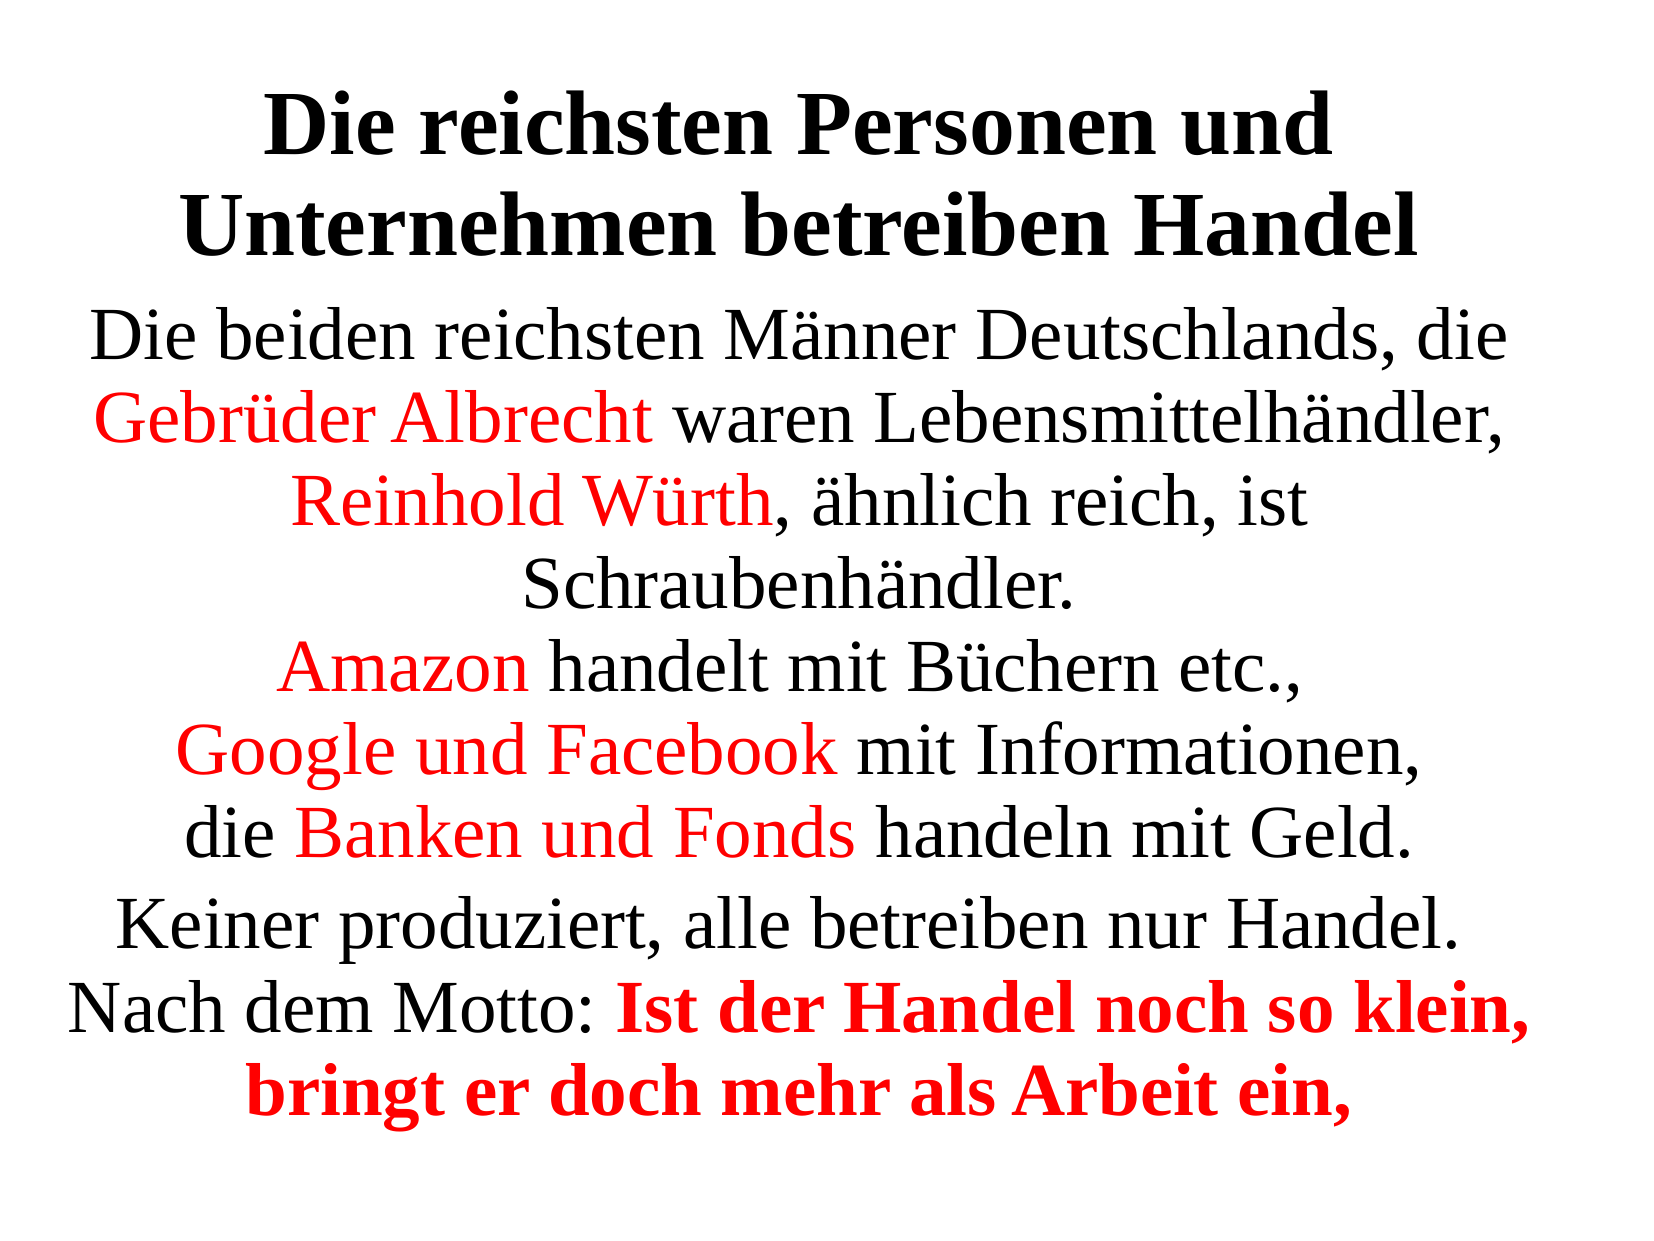

Die reichsten Personen und Unternehmen betreiben Handel
Die beiden reichsten Männer Deutschlands, die Gebrüder Albrecht waren Lebensmittelhändler,
Reinhold Würth, ähnlich reich, ist Schraubenhändler.
Amazon handelt mit Büchern etc.,
Google und Facebook mit Informationen,
die Banken und Fonds handeln mit Geld.
Keiner produziert, alle betreiben nur Handel.
Nach dem Motto: Ist der Handel noch so klein, bringt er doch mehr als Arbeit ein,